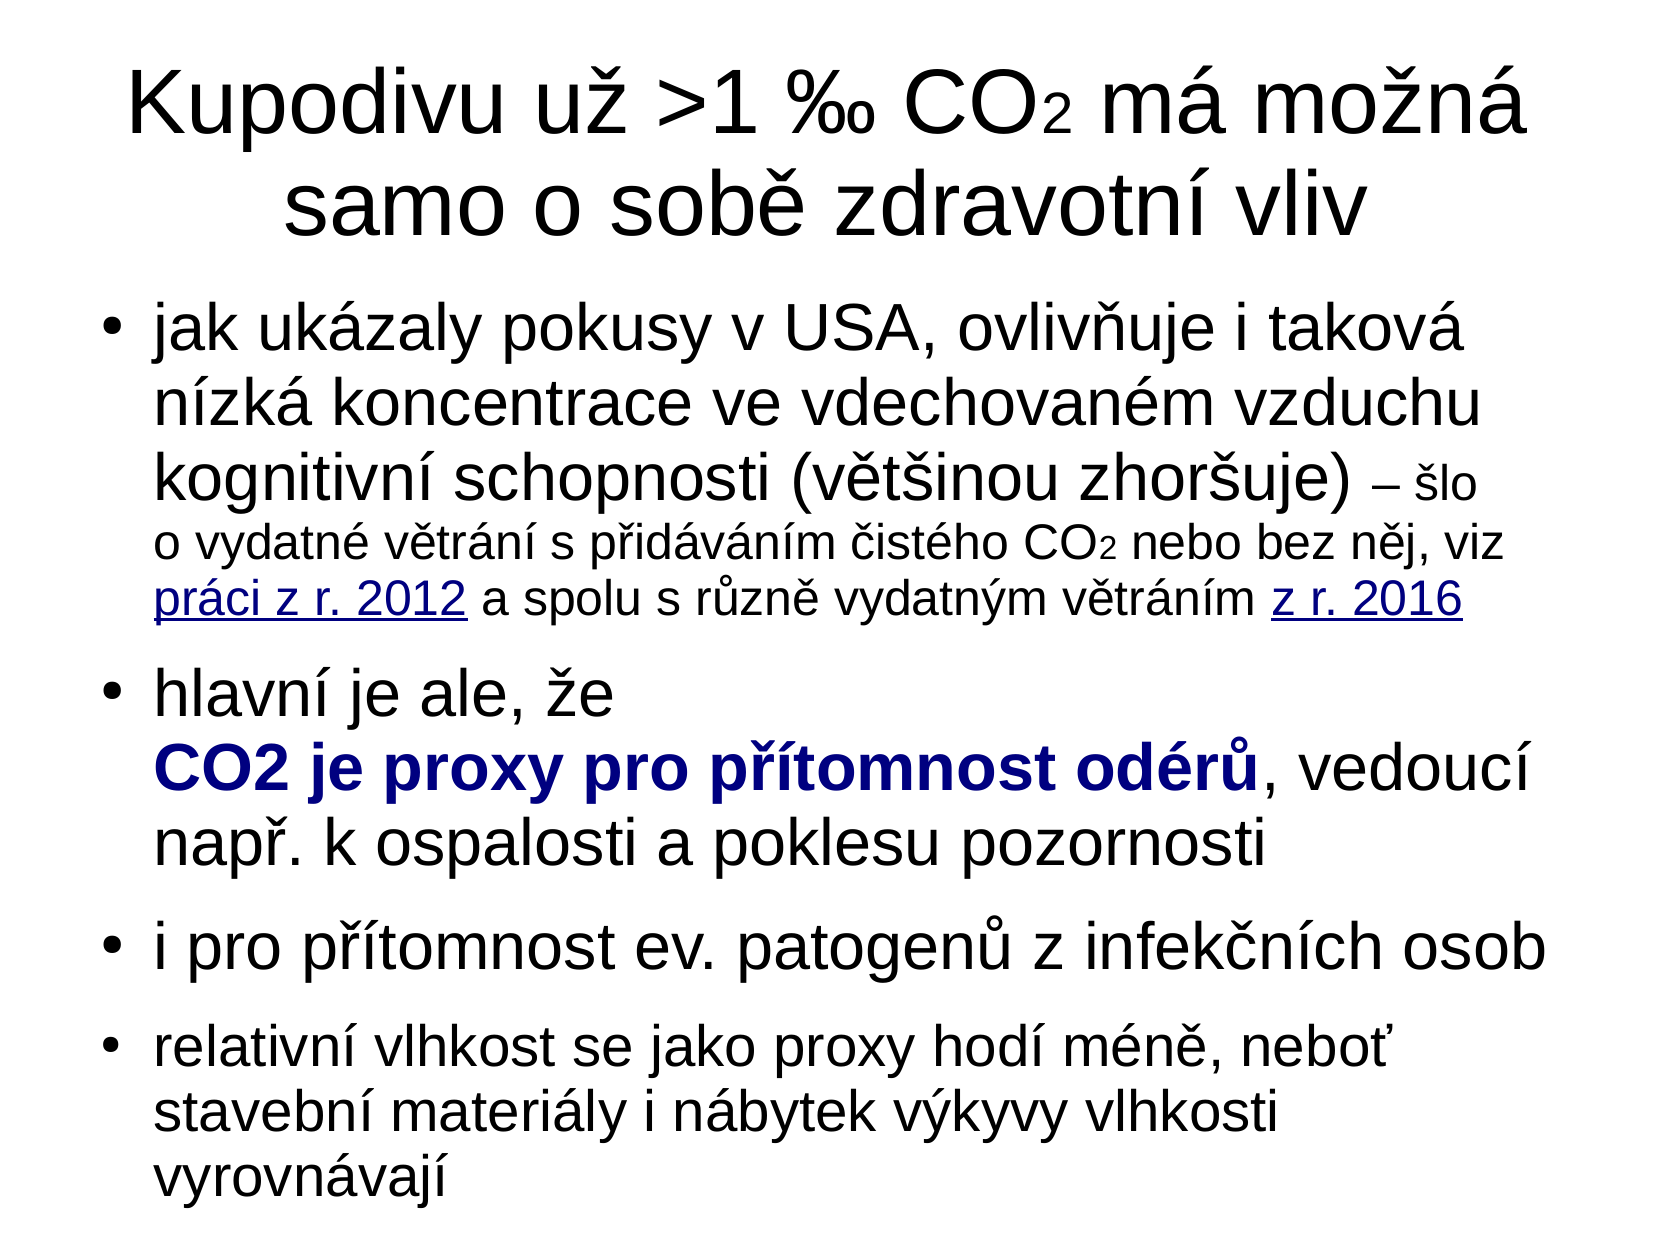

# Kupodivu už >1 ‰ CO2 má možná samo o sobě zdravotní vliv
jak ukázaly pokusy v USA, ovlivňuje i taková nízká koncentrace ve vdechovaném vzduchu kognitivní schopnosti (většinou zhoršuje) – šlo o vydatné větrání s přidáváním čistého CO2 nebo bez něj, viz práci z r. 2012 a spolu s různě vydatným větráním z r. 2016
hlavní je ale, že CO2 je proxy pro přítomnost odérů, vedoucí např. k ospalosti a poklesu pozornosti
i pro přítomnost ev. patogenů z infekčních osob
relativní vlhkost se jako proxy hodí méně, neboť stavební materiály i nábytek výkyvy vlhkosti vyrovnávají